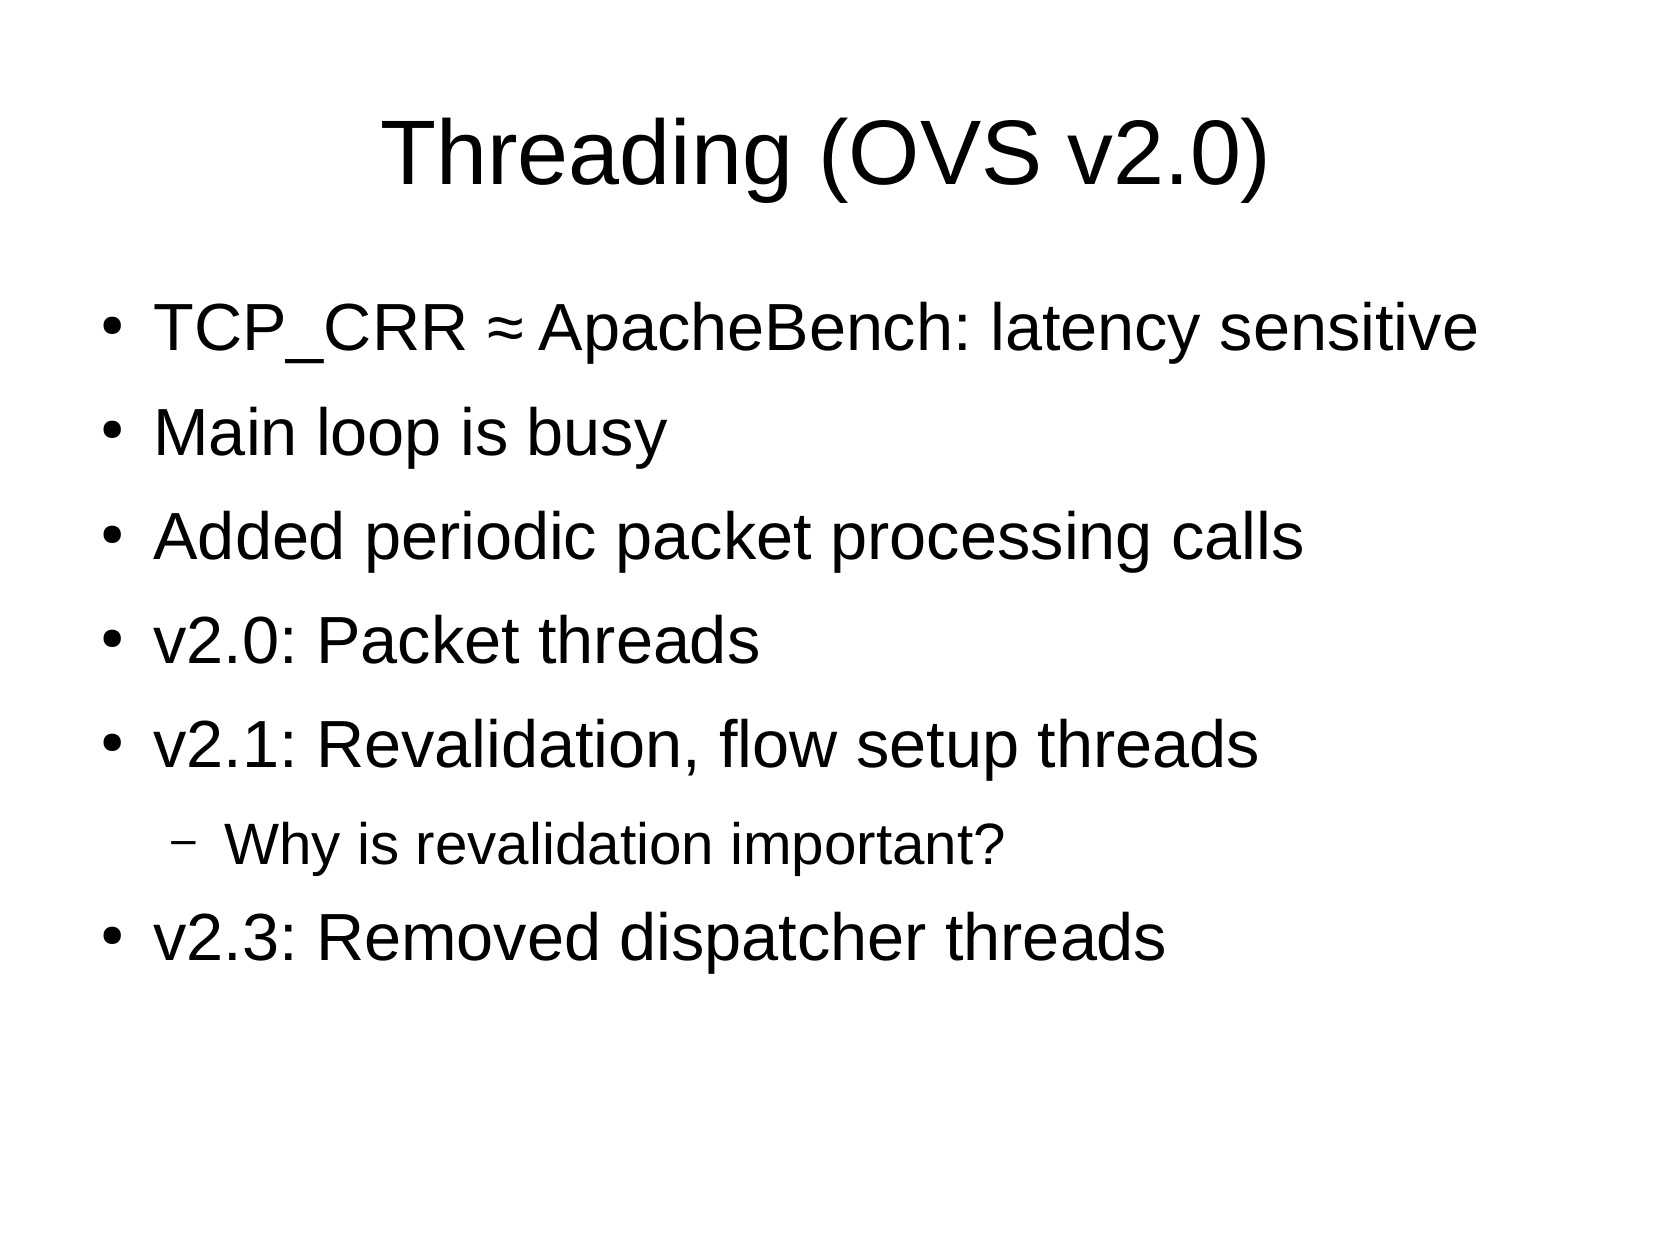

# Threading (OVS v2.0)
TCP_CRR ≈ ApacheBench: latency sensitive
Main loop is busy
Added periodic packet processing calls
v2.0: Packet threads
v2.1: Revalidation, flow setup threads
Why is revalidation important?
v2.3: Removed dispatcher threads